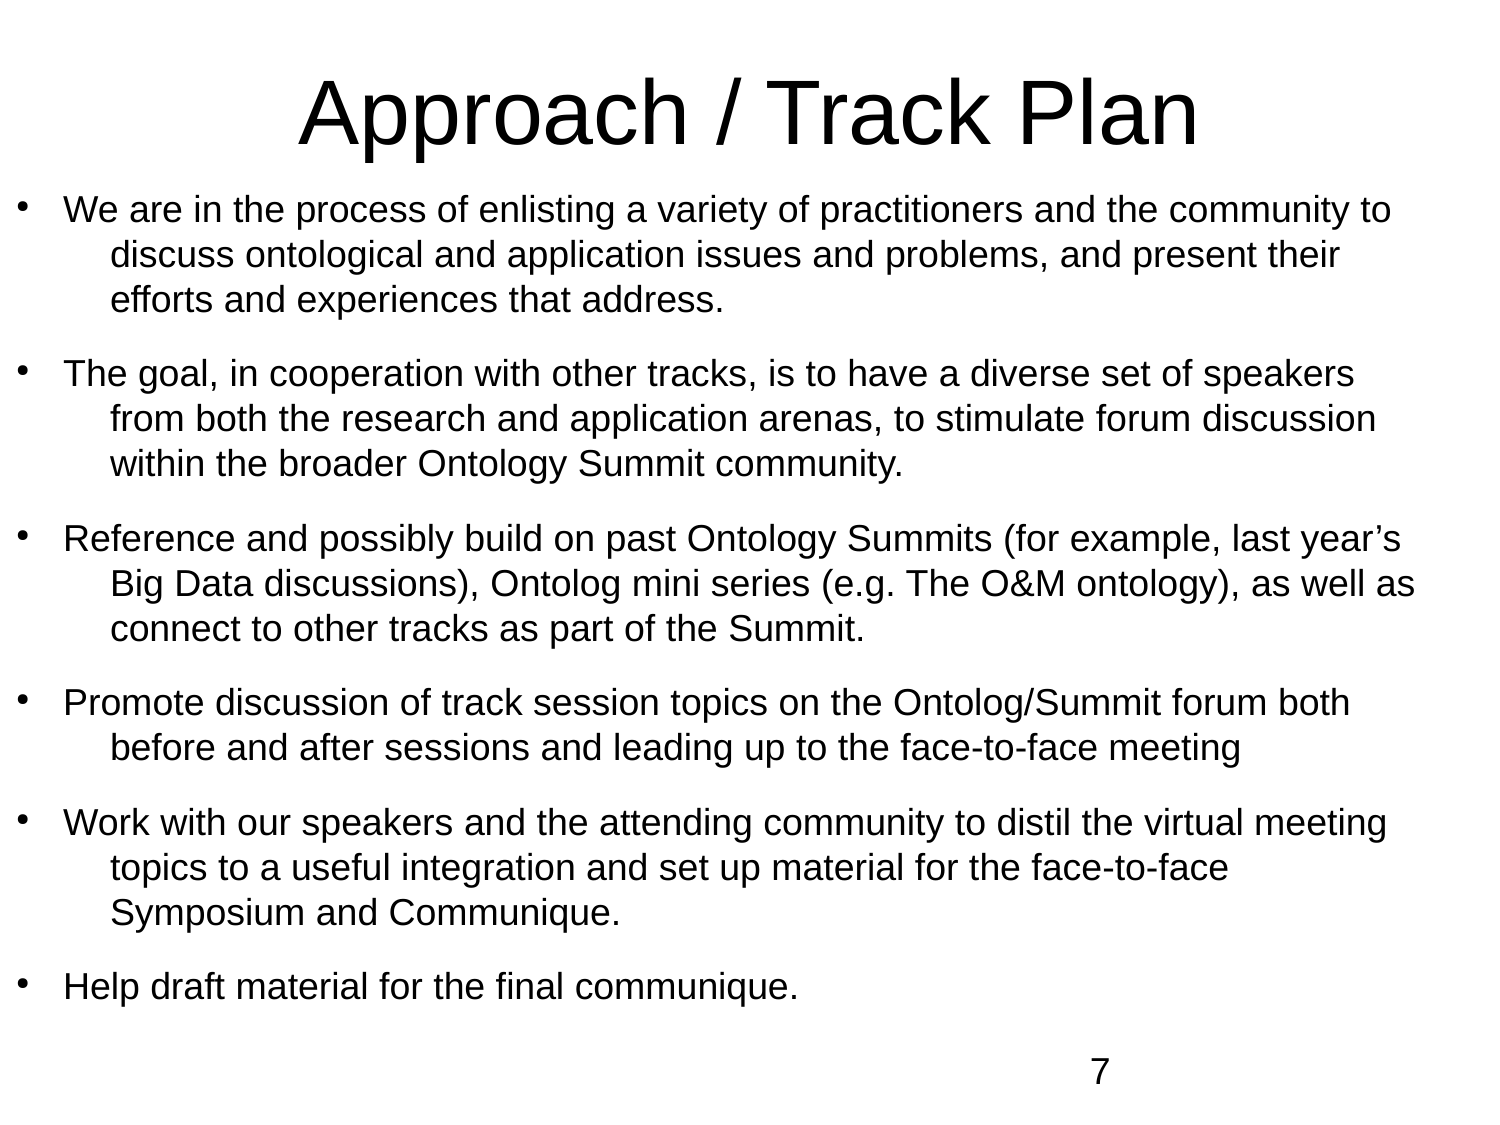

# Approach / Track Plan
We are in the process of enlisting a variety of practitioners and the community to discuss ontological and application issues and problems, and present their efforts and experiences that address.
The goal, in cooperation with other tracks, is to have a diverse set of speakers from both the research and application arenas, to stimulate forum discussion within the broader Ontology Summit community.
Reference and possibly build on past Ontology Summits (for example, last year’s Big Data discussions), Ontolog mini series (e.g. The O&M ontology), as well as connect to other tracks as part of the Summit.
Promote discussion of track session topics on the Ontolog/Summit forum both before and after sessions and leading up to the face-to-face meeting
Work with our speakers and the attending community to distil the virtual meeting topics to a useful integration and set up material for the face-to-face Symposium and Communique.
Help draft material for the final communique.